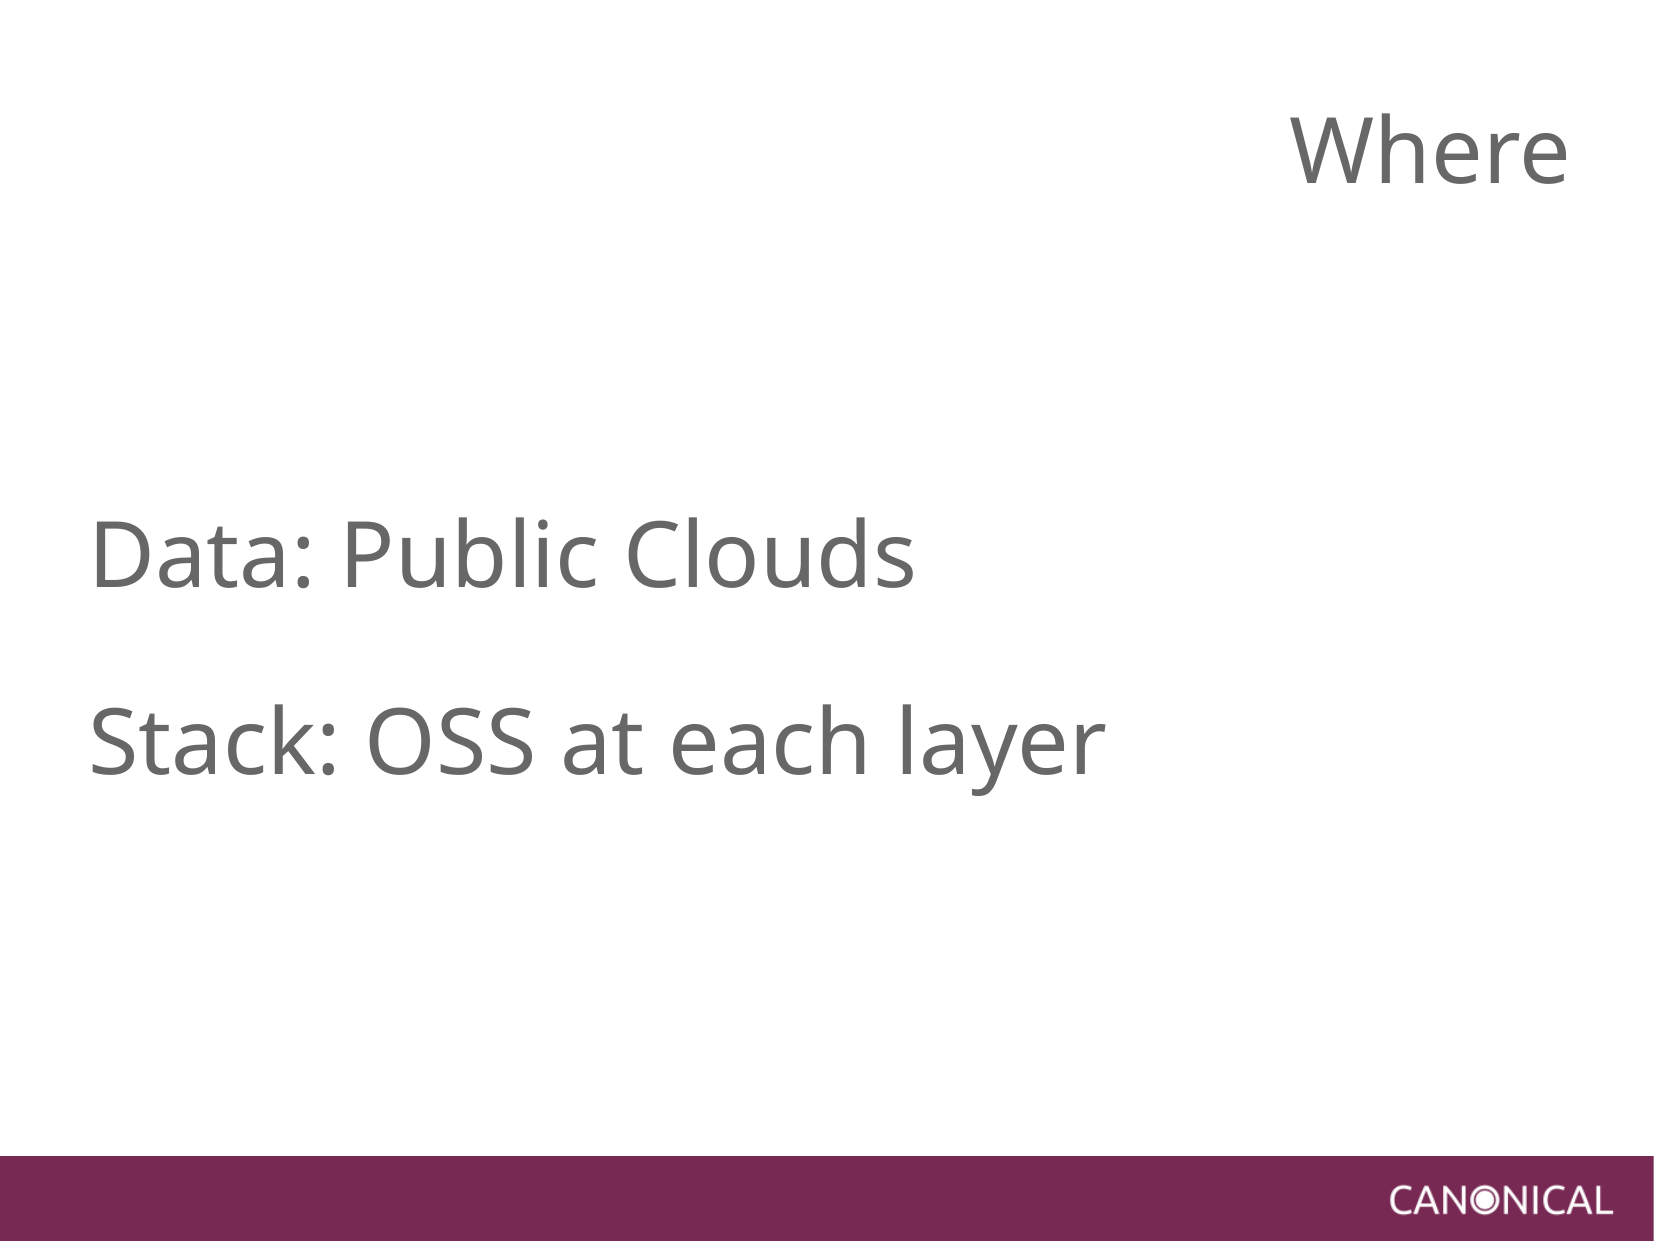

# Where
Data: Public Clouds
Stack: OSS at each layer